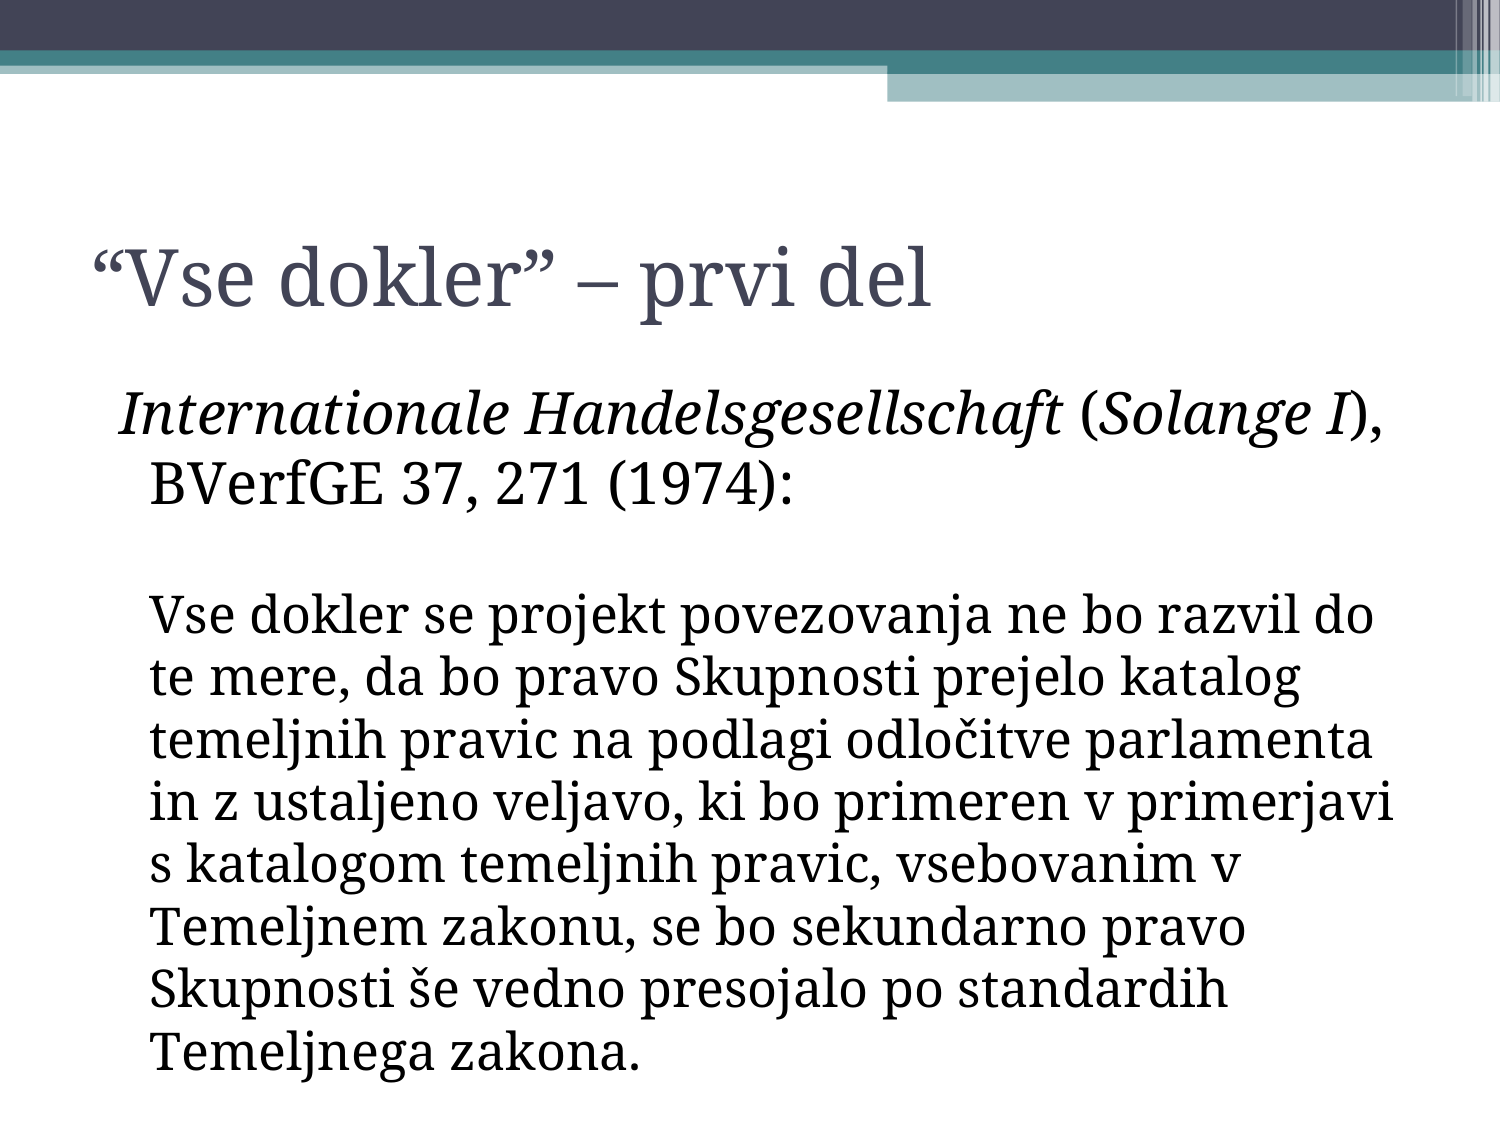

# “Vse dokler” – prvi del
 Internationale Handelsgesellschaft (Solange I), BVerfGE 37, 271 (1974):
	Vse dokler se projekt povezovanja ne bo razvil do te mere, da bo pravo Skupnosti prejelo katalog temeljnih pravic na podlagi odločitve parlamenta in z ustaljeno veljavo, ki bo primeren v primerjavi s katalogom temeljnih pravic, vsebovanim v Temeljnem zakonu, se bo sekundarno pravo Skupnosti še vedno presojalo po standardih Temeljnega zakona.